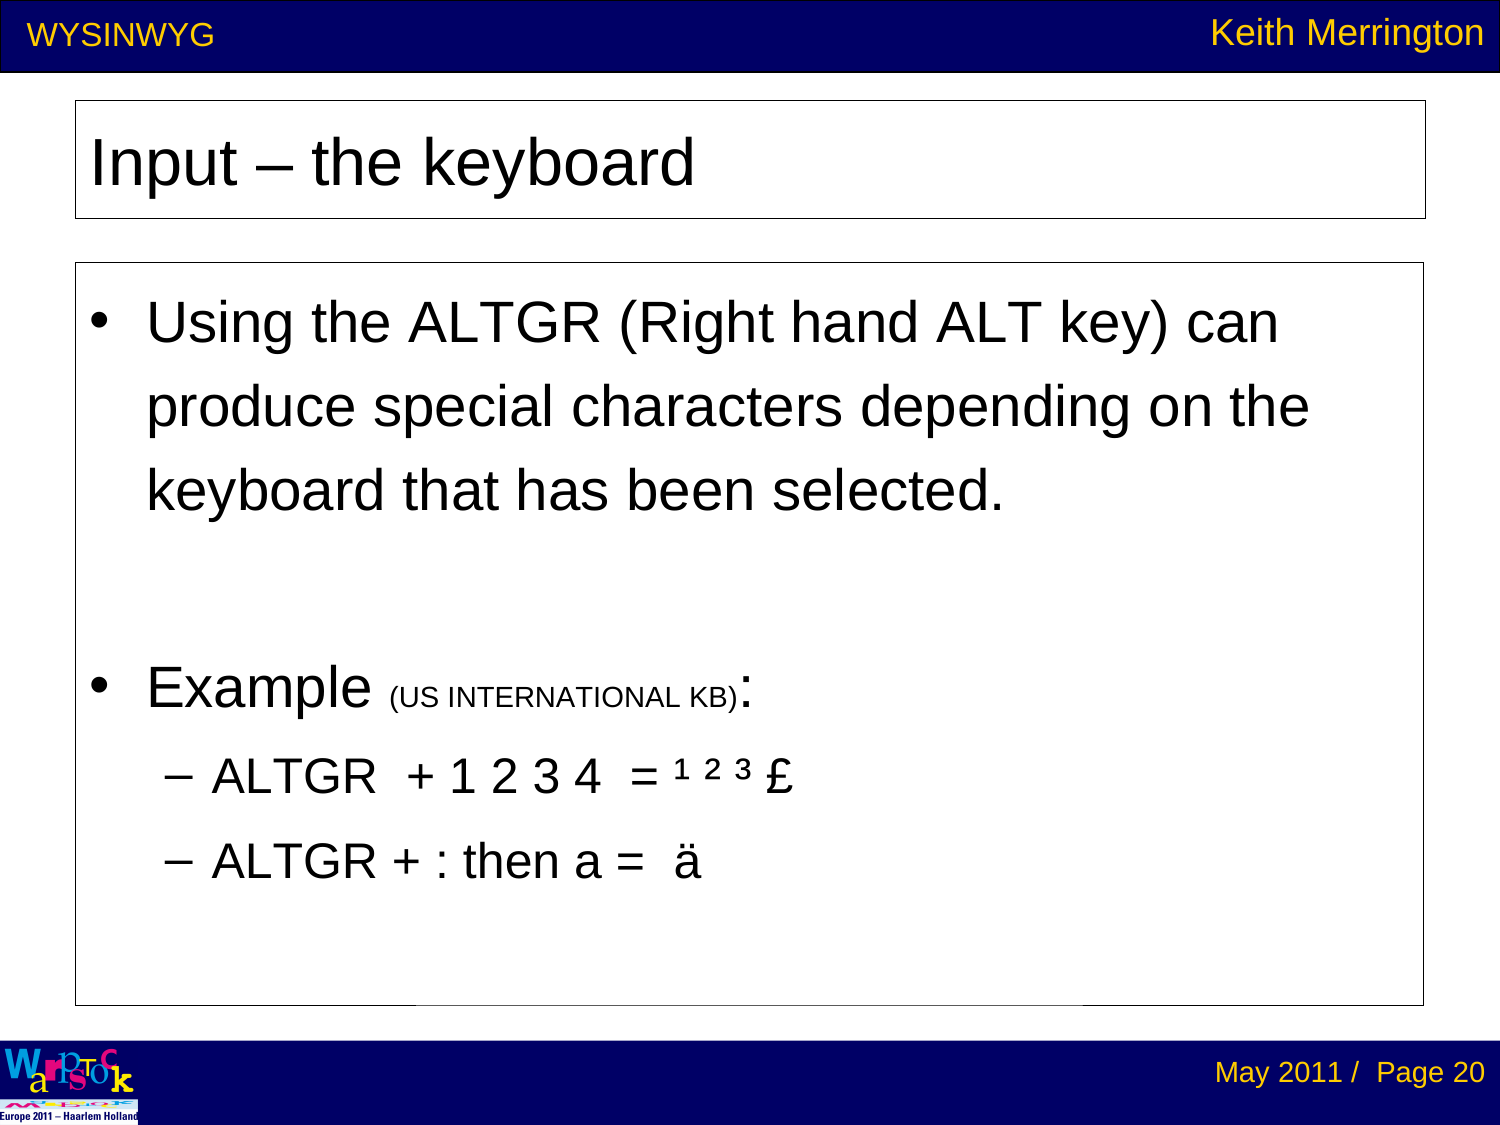

# Input – the keyboard
Using the ALTGR (Right hand ALT key) can produce special characters depending on the keyboard that has been selected.
Example (US INTERNATIONAL KB):
ALTGR + 1 2 3 4 = ¹ ² ³ £
ALTGR + : then a = ä